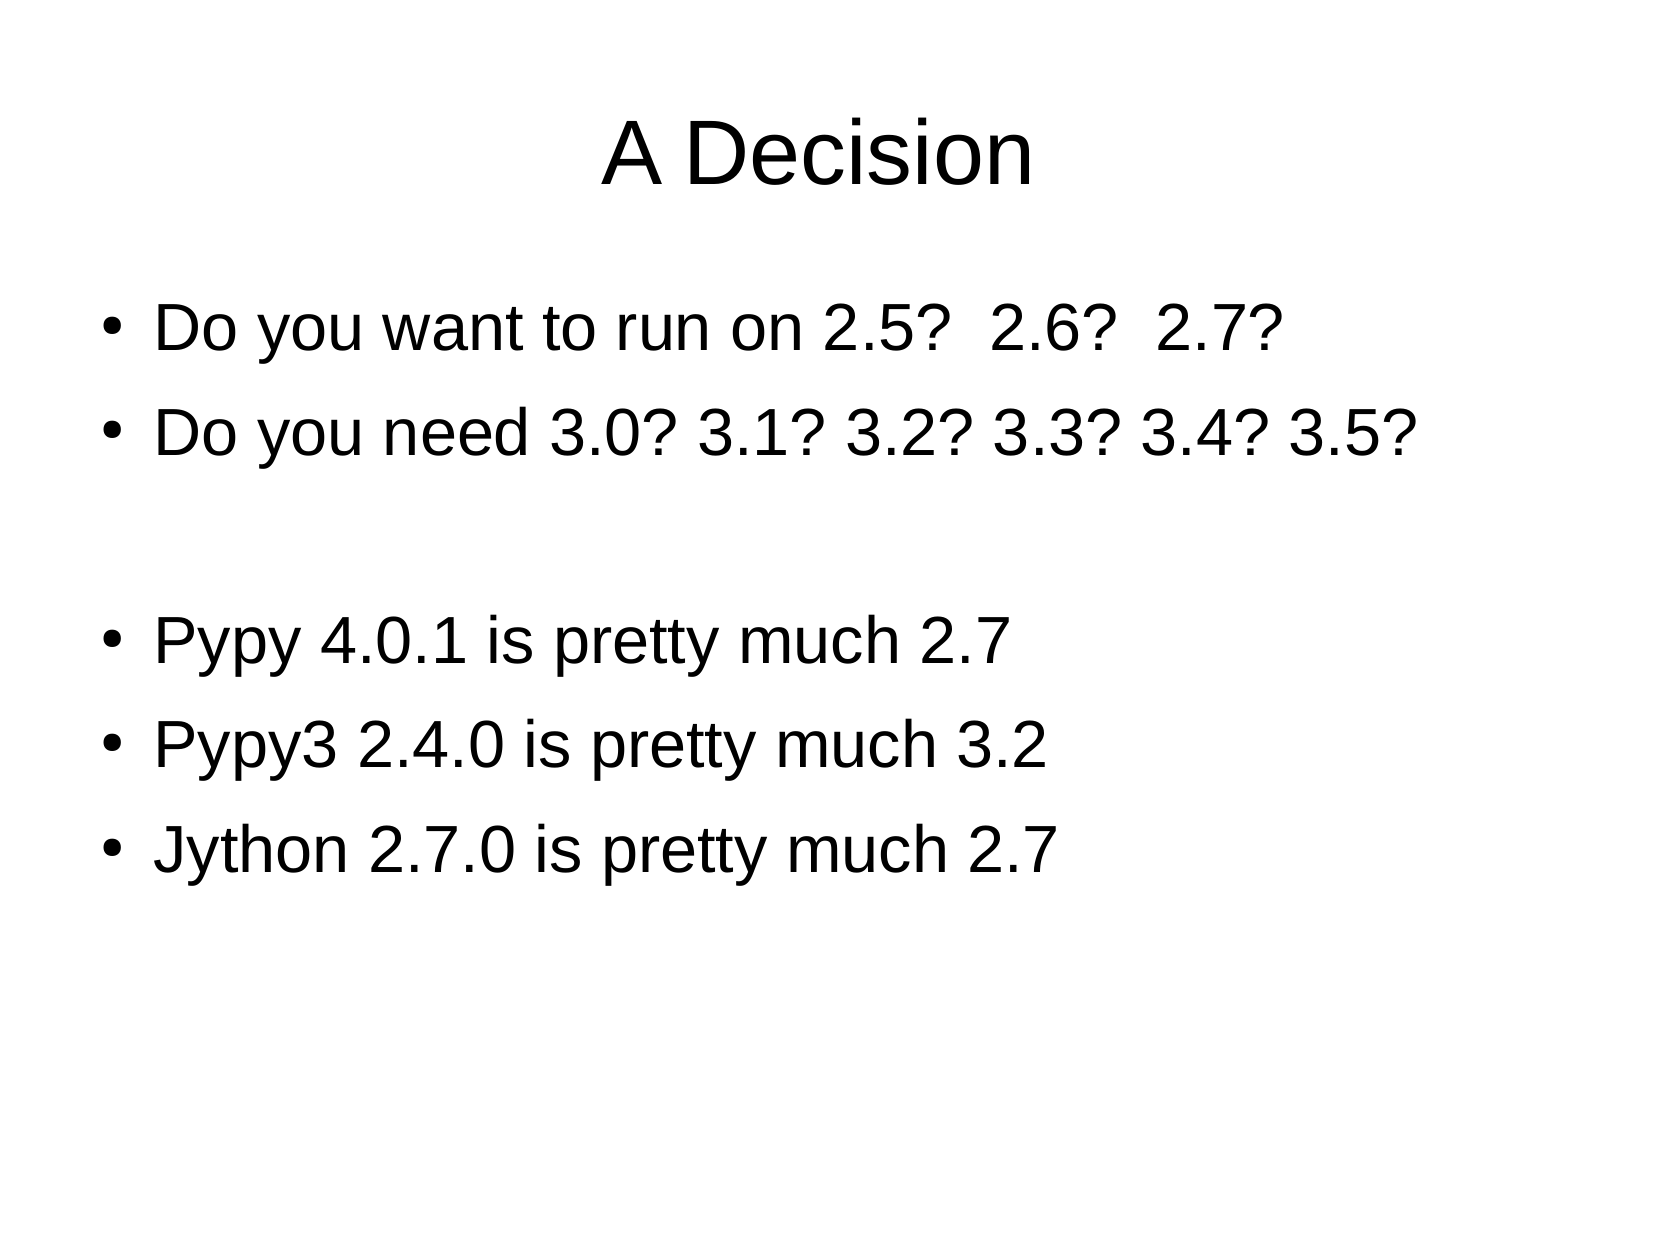

# A Decision
Do you want to run on 2.5? 2.6? 2.7?
Do you need 3.0? 3.1? 3.2? 3.3? 3.4? 3.5?
Pypy 4.0.1 is pretty much 2.7
Pypy3 2.4.0 is pretty much 3.2
Jython 2.7.0 is pretty much 2.7